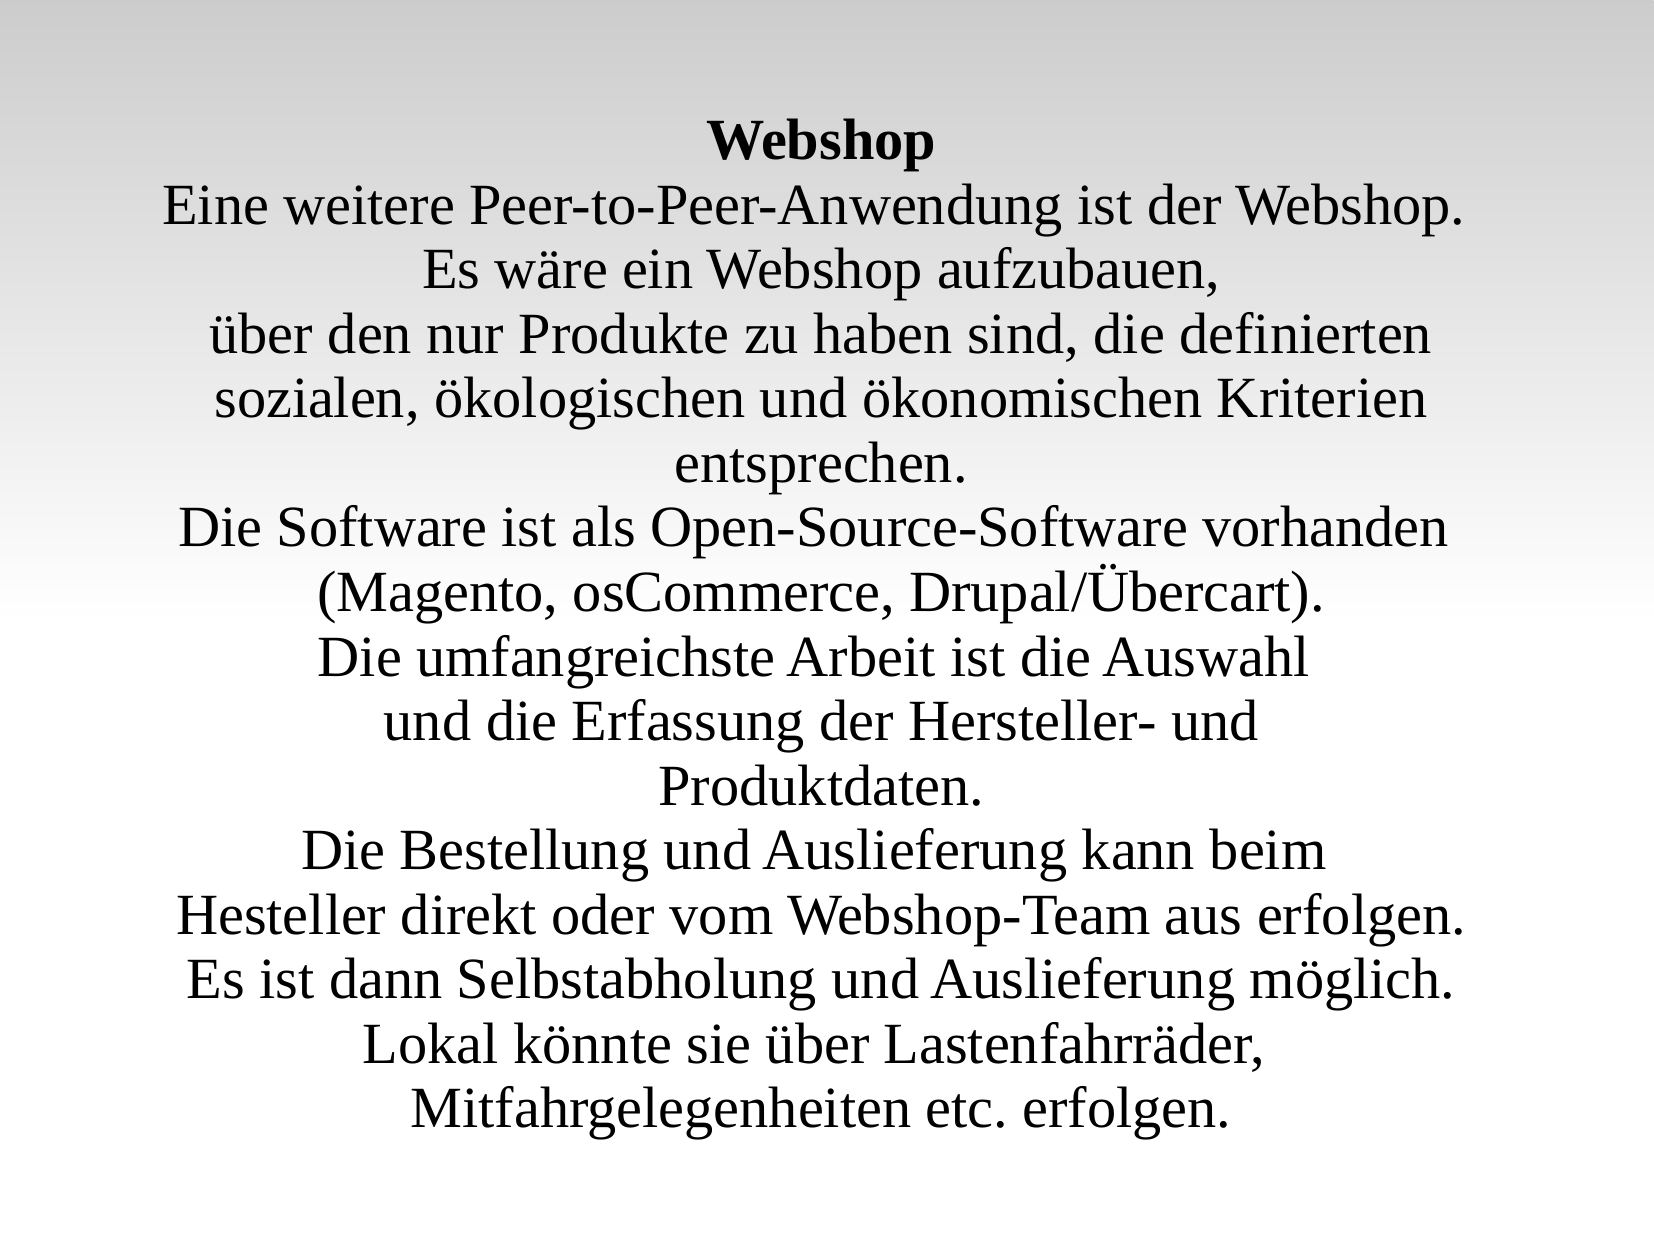

Webshop
Eine weitere Peer-to-Peer-Anwendung ist der Webshop.
Es wäre ein Webshop aufzubauen,
über den nur Produkte zu haben sind, die definierten
sozialen, ökologischen und ökonomischen Kriterien
entsprechen.
Die Software ist als Open-Source-Software vorhanden
(Magento, osCommerce, Drupal/Übercart).
Die umfangreichste Arbeit ist die Auswahl
und die Erfassung der Hersteller- und
Produktdaten.
Die Bestellung und Auslieferung kann beim
Hesteller direkt oder vom Webshop-Team aus erfolgen.
Es ist dann Selbstabholung und Auslieferung möglich.
Lokal könnte sie über Lastenfahrräder,
Mitfahrgelegenheiten etc. erfolgen.